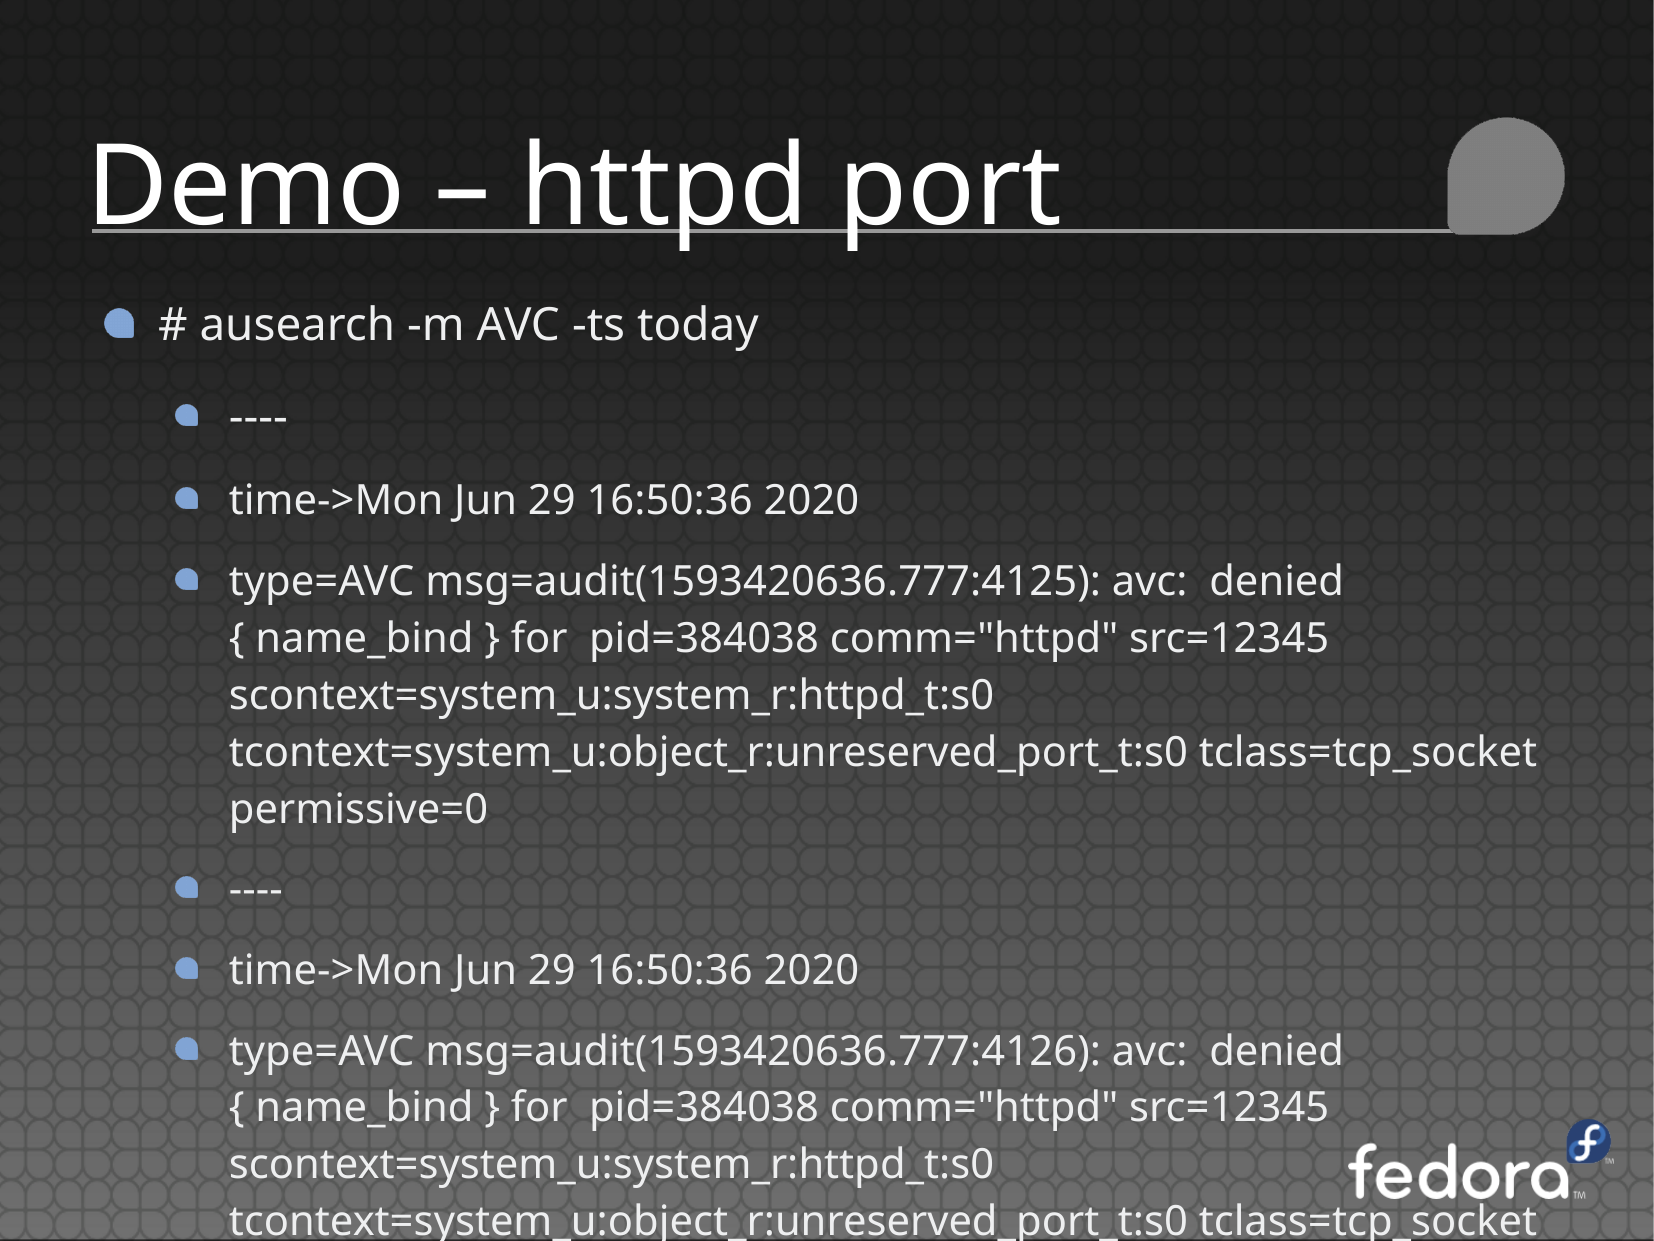

# Demo – httpd port
# ausearch -m AVC -ts today
----
time->Mon Jun 29 16:50:36 2020
type=AVC msg=audit(1593420636.777:4125): avc: denied { name_bind } for pid=384038 comm="httpd" src=12345 scontext=system_u:system_r:httpd_t:s0 tcontext=system_u:object_r:unreserved_port_t:s0 tclass=tcp_socket permissive=0
----
time->Mon Jun 29 16:50:36 2020
type=AVC msg=audit(1593420636.777:4126): avc: denied { name_bind } for pid=384038 comm="httpd" src=12345 scontext=system_u:system_r:httpd_t:s0 tcontext=system_u:object_r:unreserved_port_t:s0 tclass=tcp_socket permissive=0